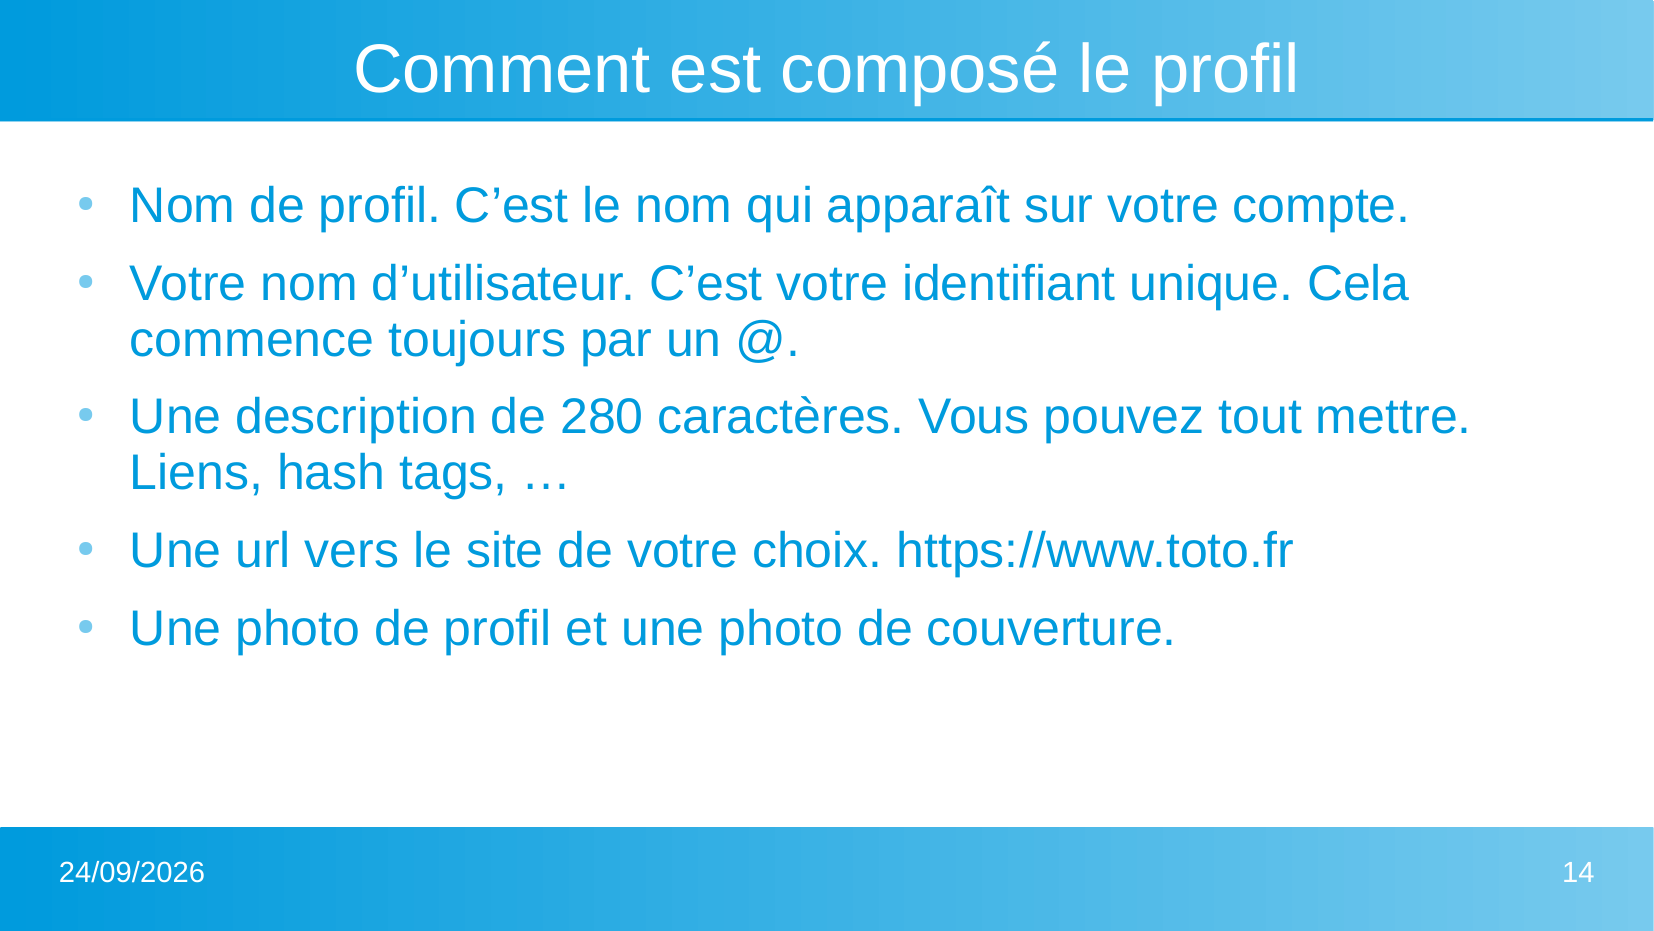

# Comment est composé le profil
Nom de profil. C’est le nom qui apparaît sur votre compte.
Votre nom d’utilisateur. C’est votre identifiant unique. Cela commence toujours par un @.
Une description de 280 caractères. Vous pouvez tout mettre. Liens, hash tags, …
Une url vers le site de votre choix. https://www.toto.fr
Une photo de profil et une photo de couverture.
14